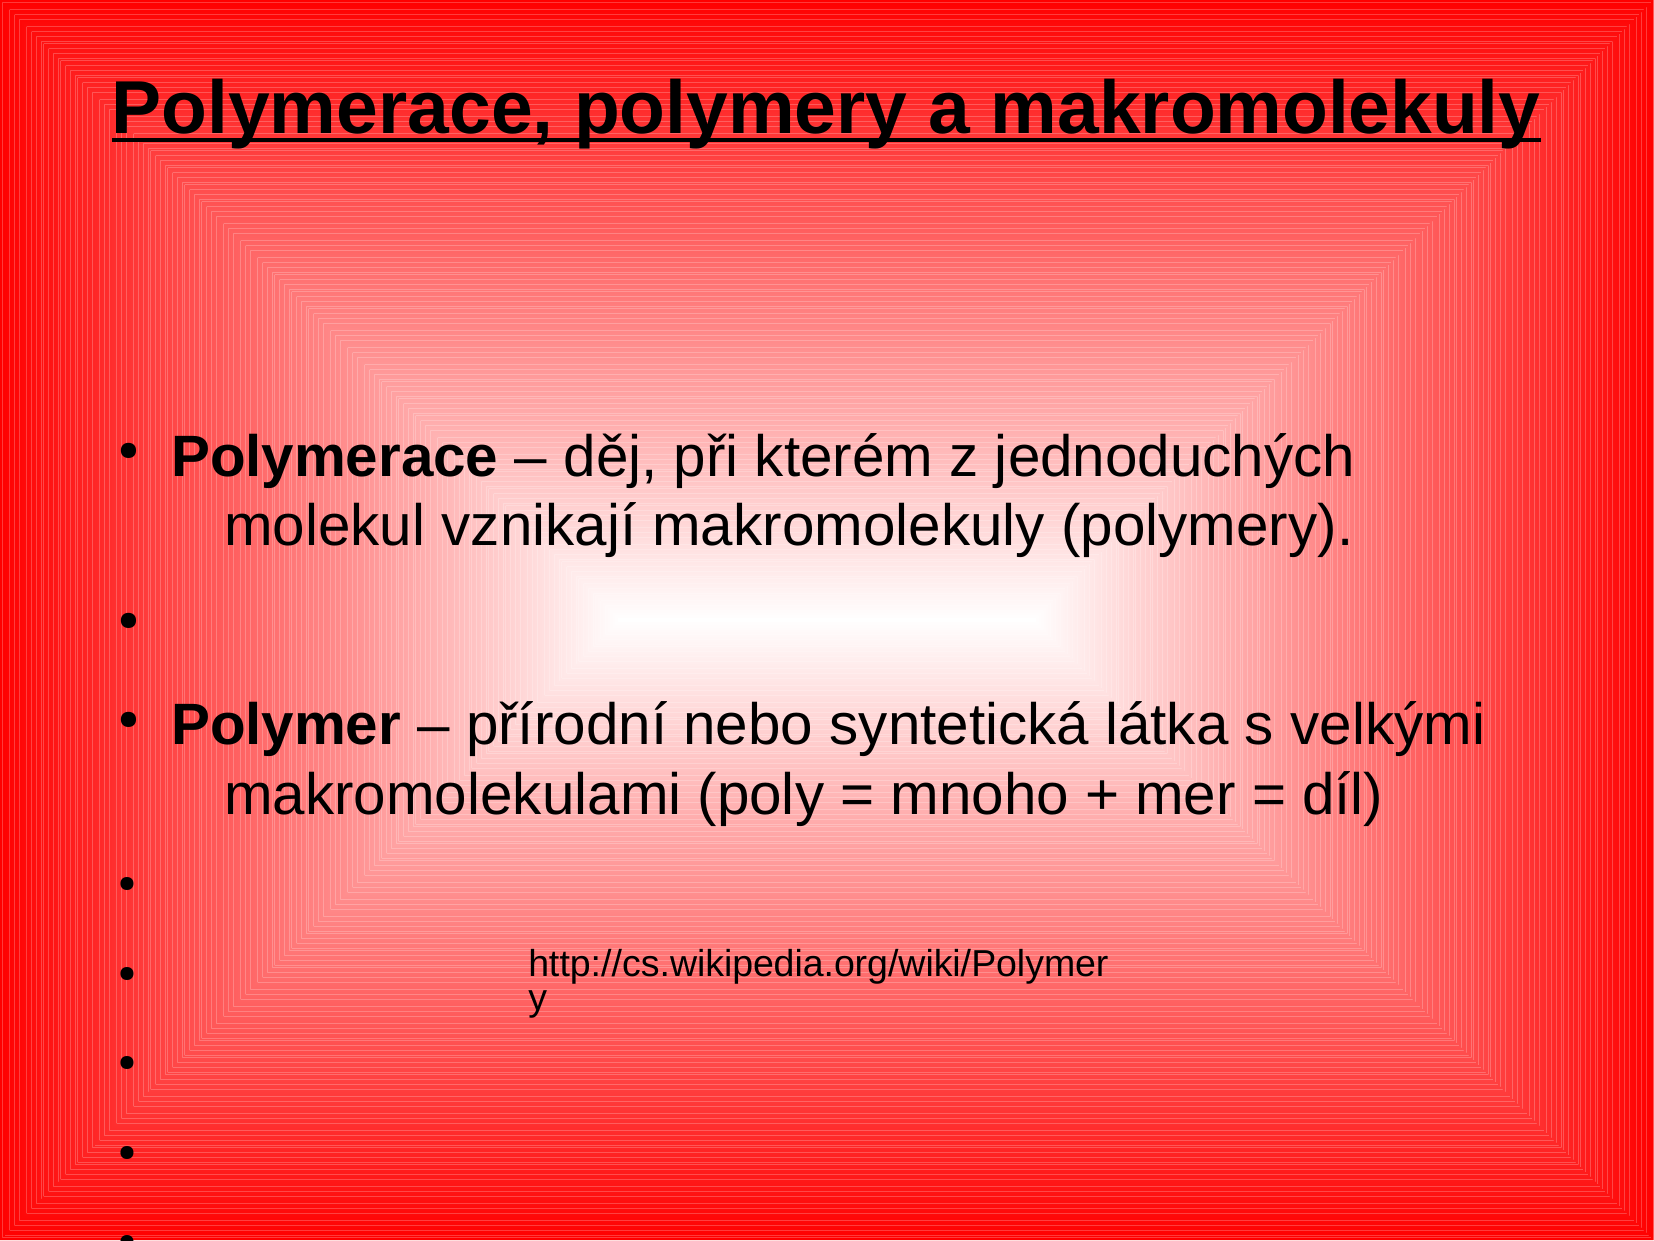

# Polymerace, polymery a makromolekuly
Polymerace – děj, při kterém z jednoduchých molekul vznikají makromolekuly (polymery).
Polymer – přírodní nebo syntetická látka s velkými makromolekulami (poly = mnoho + mer = díl)
http://cs.wikipedia.org/wiki/Polymery